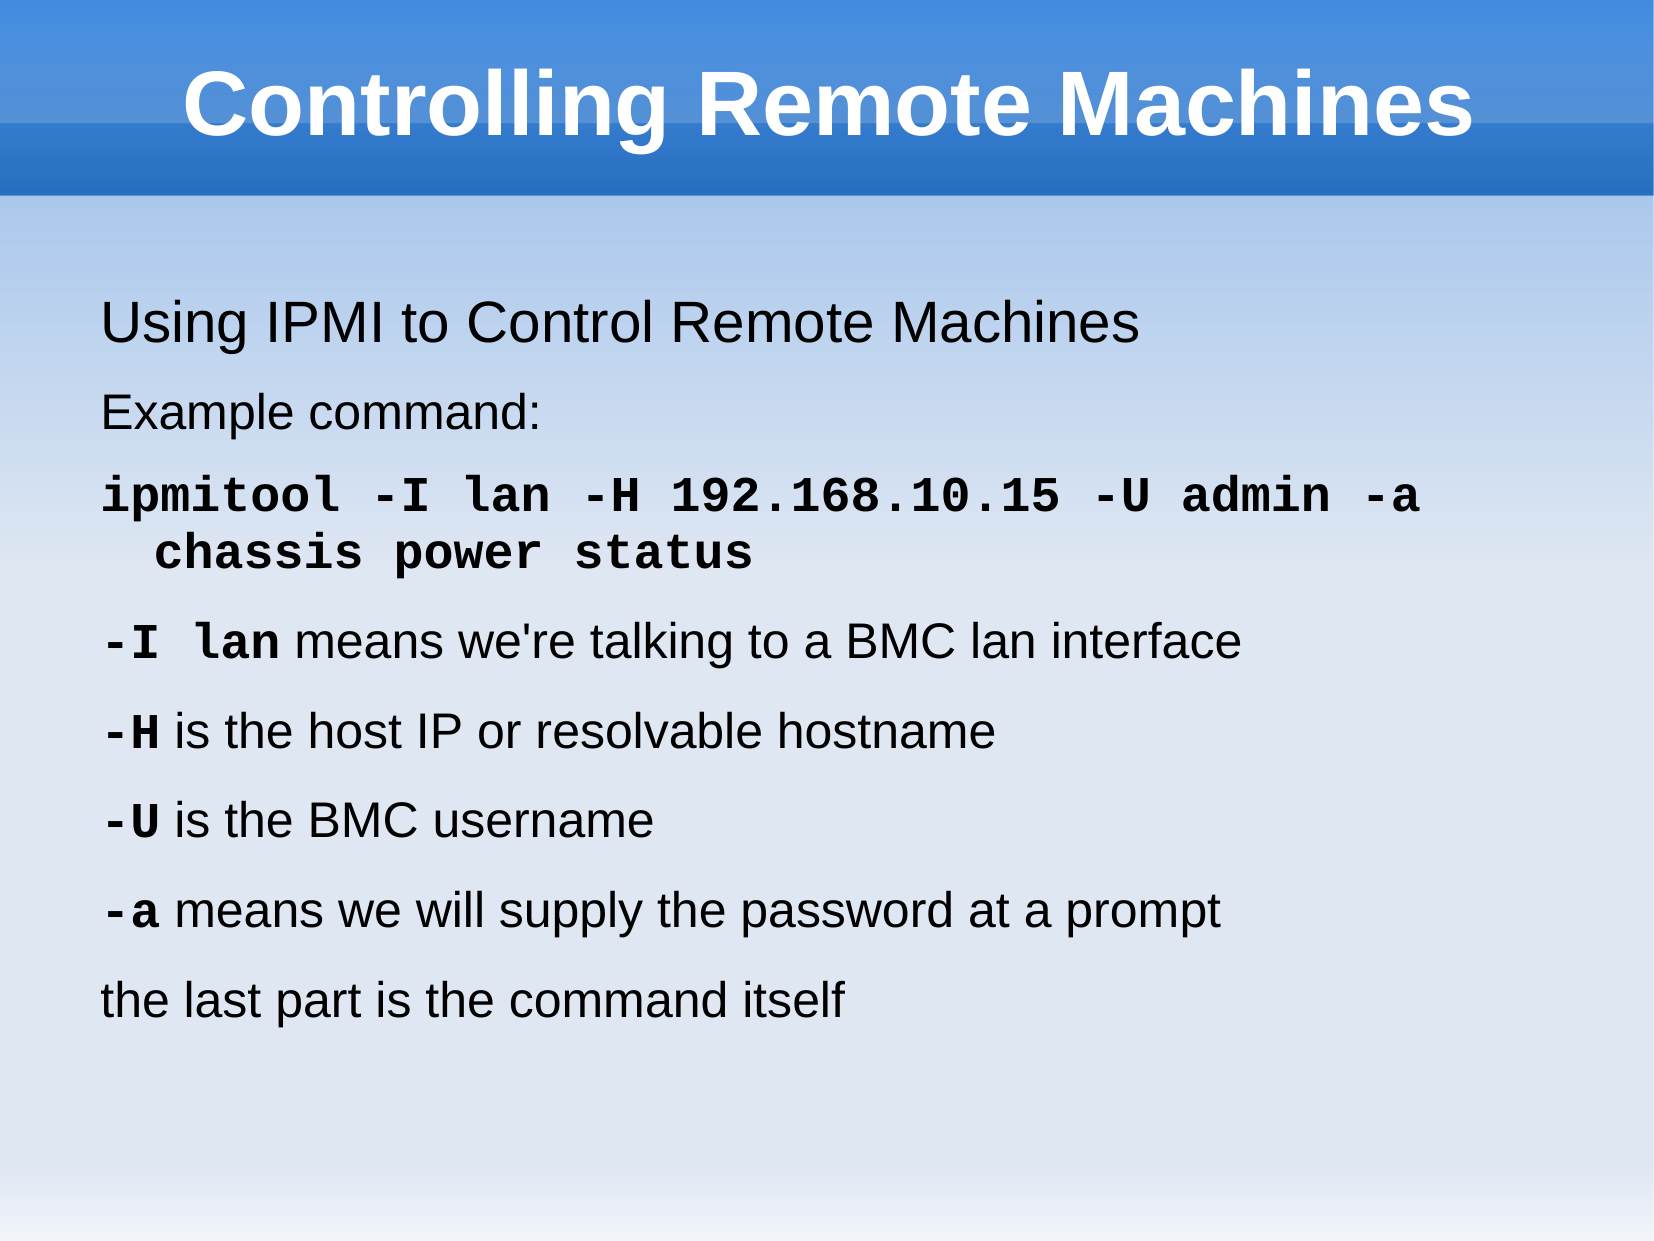

# Controlling Remote Machines
Using IPMI to Control Remote Machines
Example command:
ipmitool -I lan -H 192.168.10.15 -U admin -a chassis power status
-I lan means we're talking to a BMC lan interface
-H is the host IP or resolvable hostname
-U is the BMC username
-a means we will supply the password at a prompt
the last part is the command itself